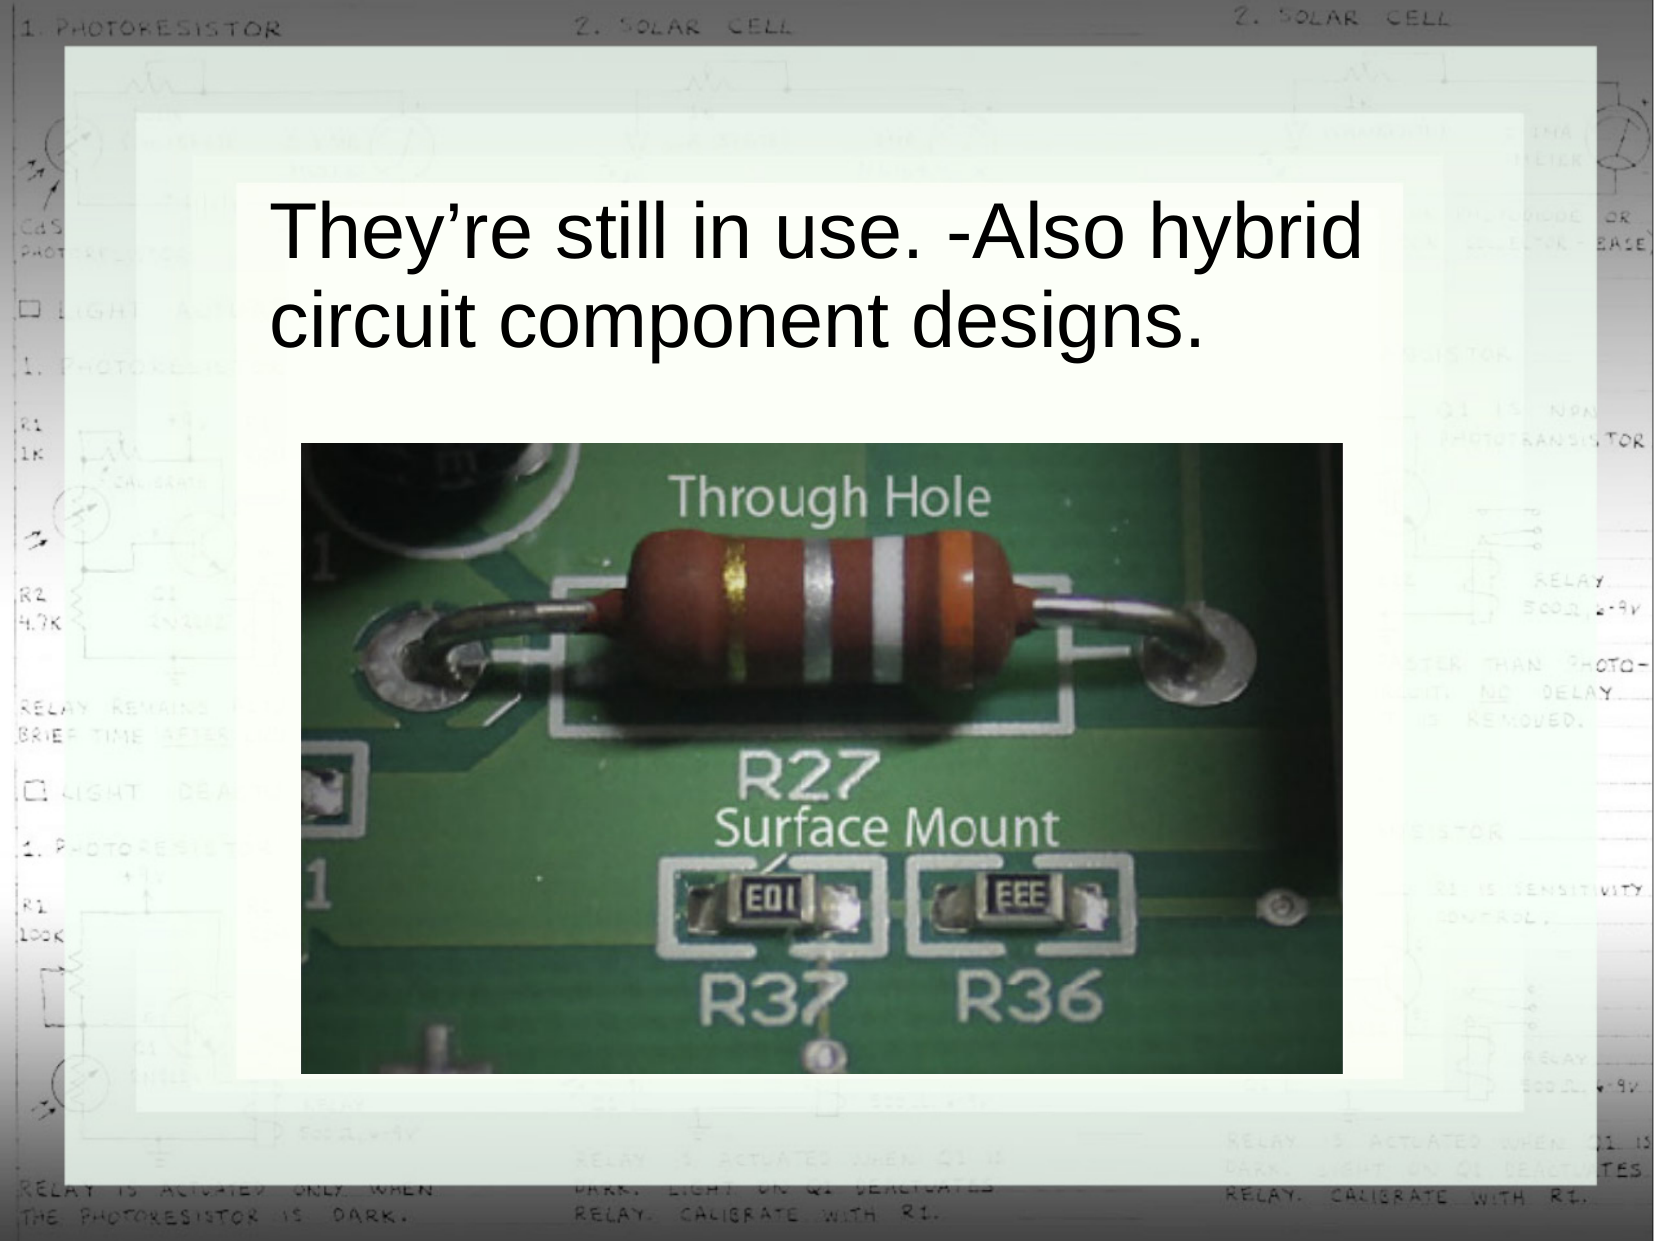

They’re still in use. -Also hybrid circuit component designs.